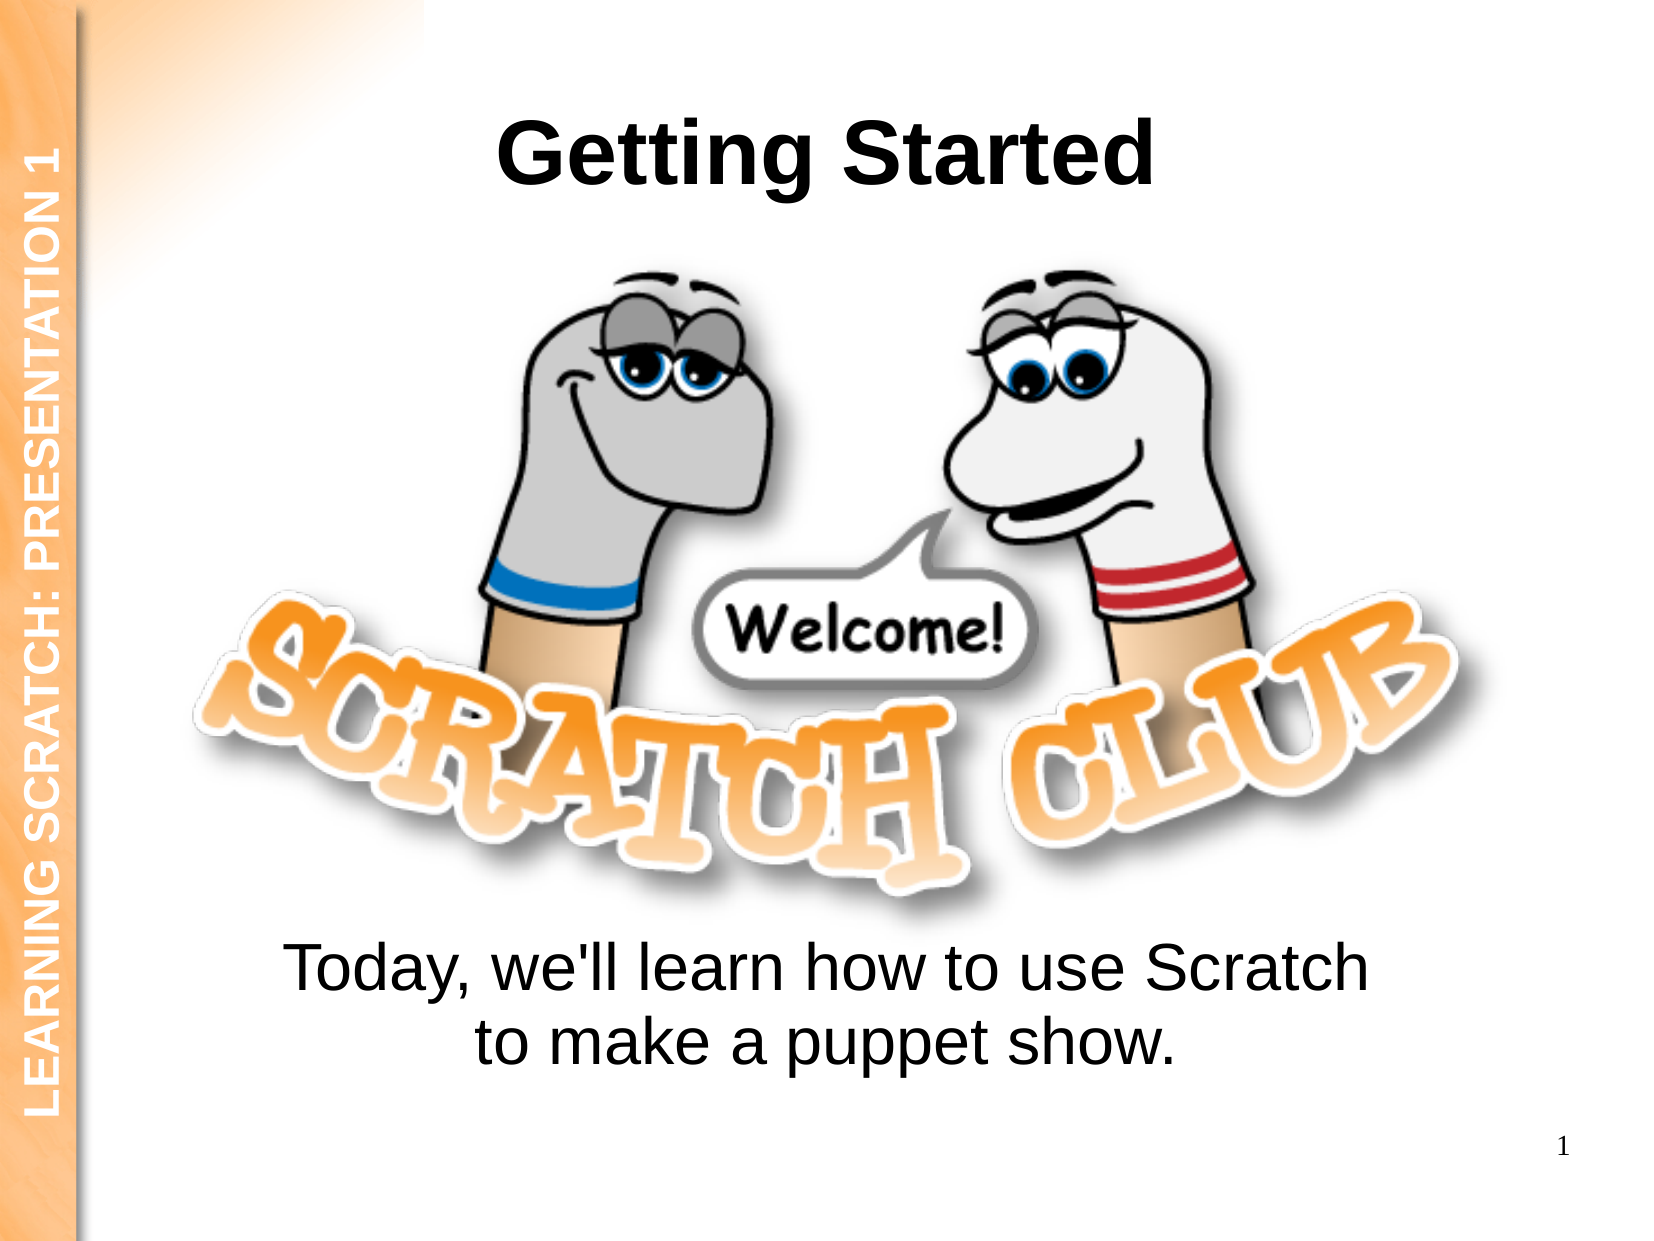

PRESENTATION 1: GETTING STARTED
# Getting Started
Today, we'll learn how to use Scratch
to make a puppet show.
1